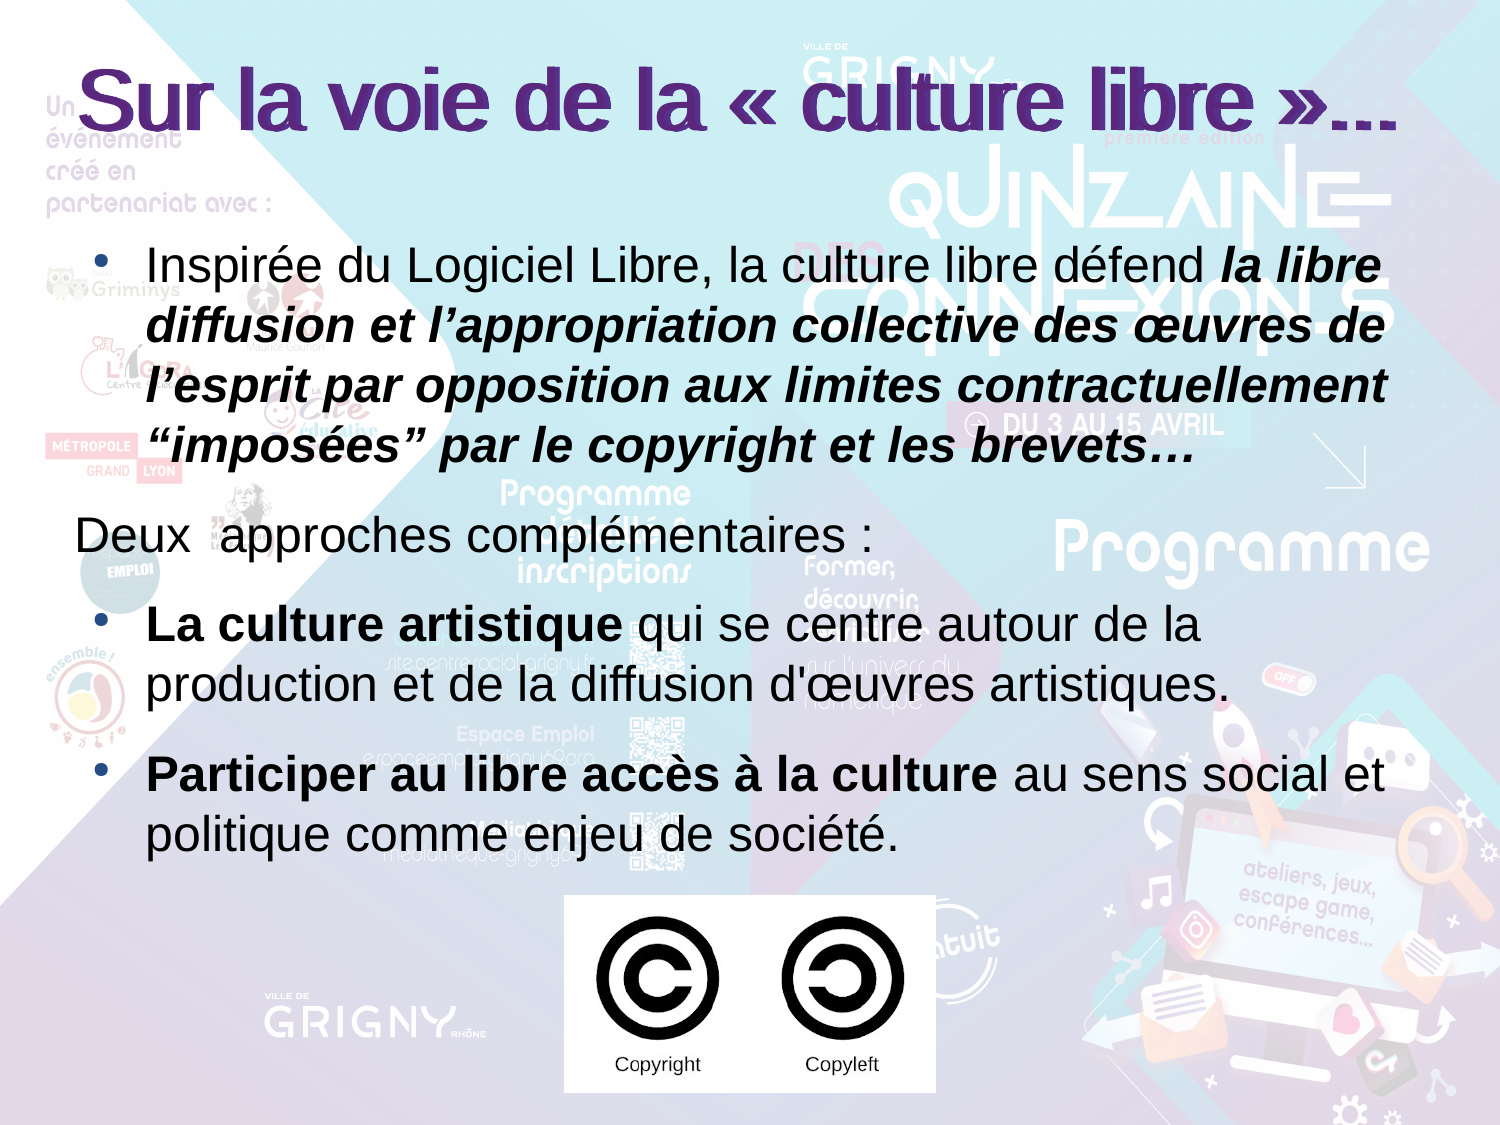

# Sur la voie de la « culture libre »...
Inspirée du Logiciel Libre, la culture libre défend la libre diffusion et l’appropriation collective des œuvres de l’esprit par opposition aux limites contractuellement “imposées” par le copyright et les brevets…
Deux approches complémentaires :
La culture artistique qui se centre autour de la production et de la diffusion d'œuvres artistiques.
Participer au libre accès à la culture au sens social et politique comme enjeu de société.